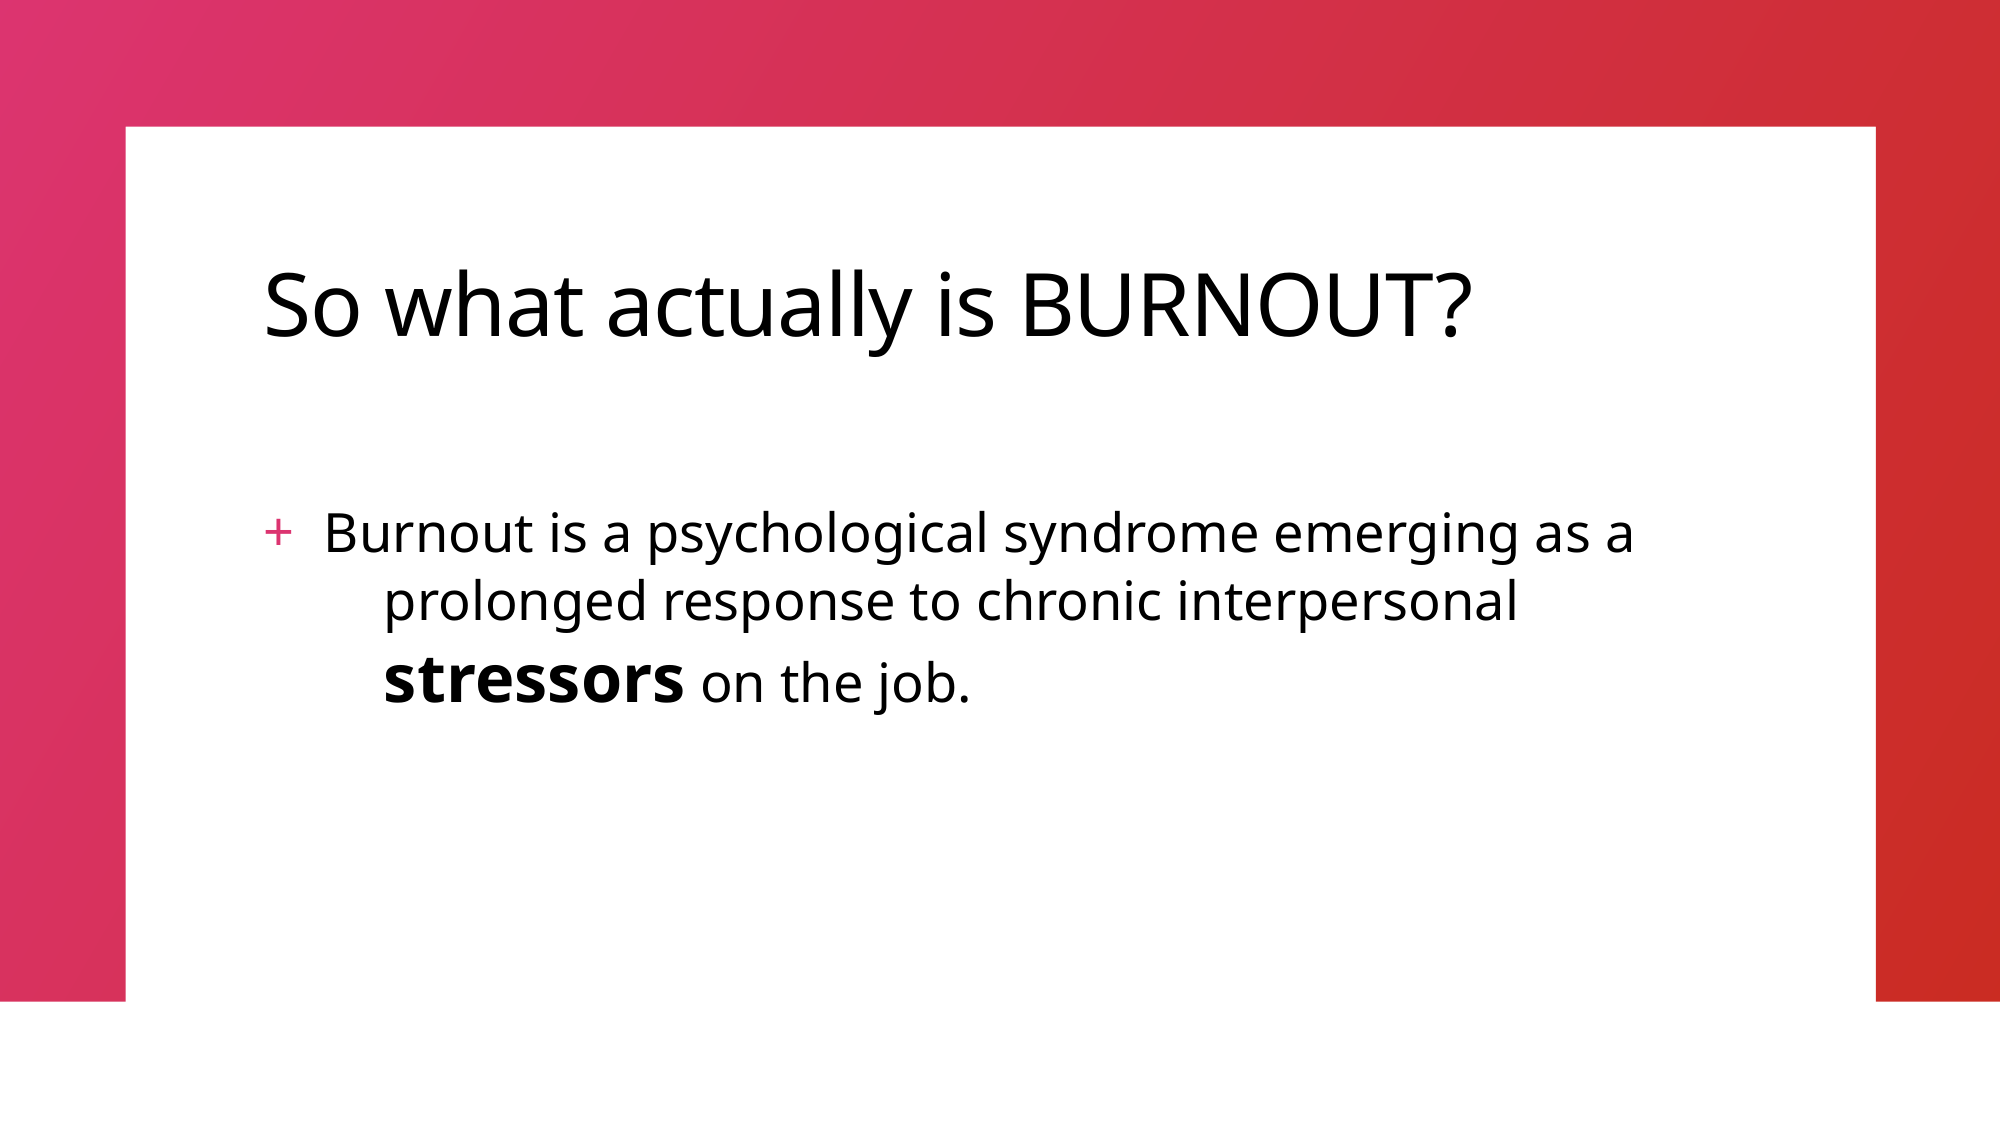

# So what actually is BURNOUT?
Burnout is a psychological syndrome emerging as a prolonged response to chronic interpersonal stressors on the job.